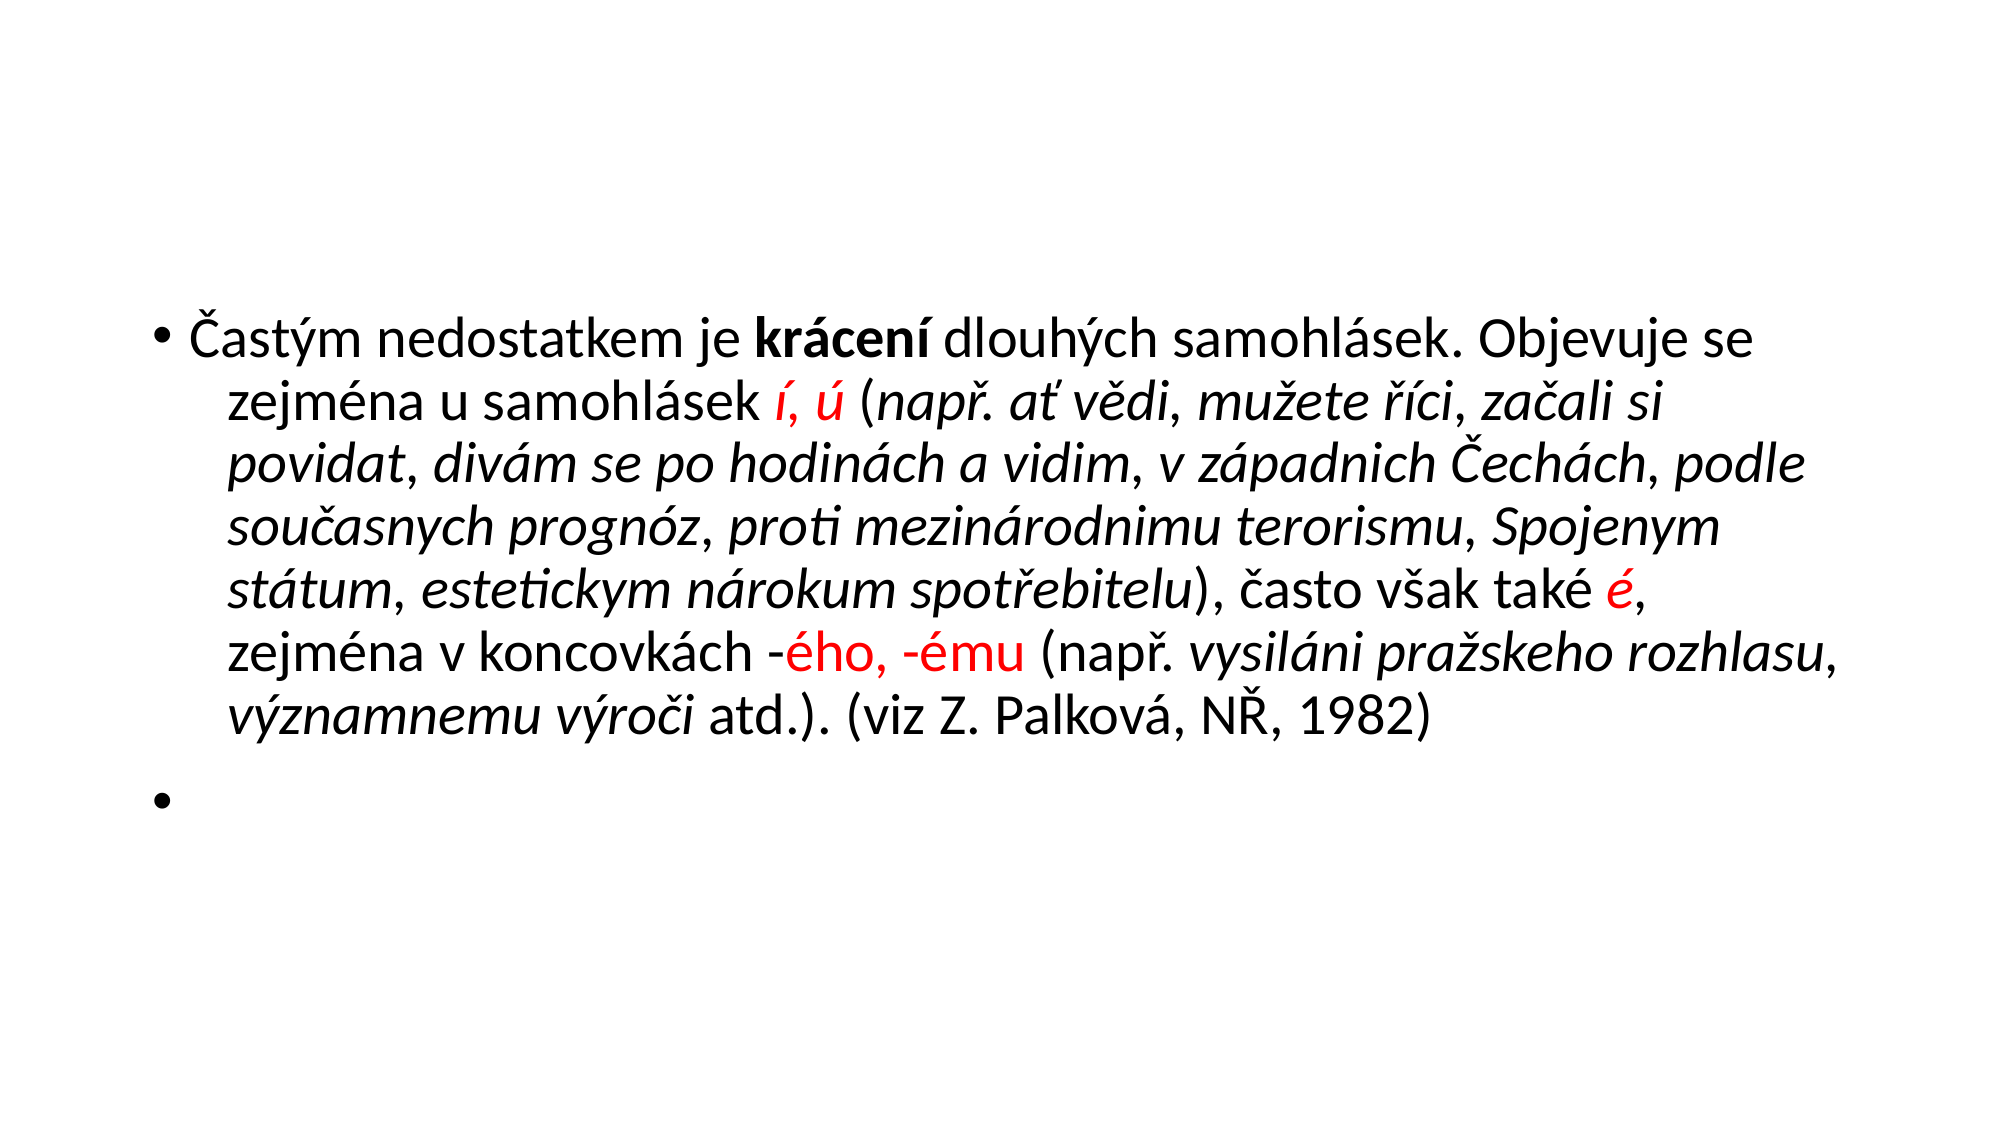

#
Častým nedostatkem je krácení dlouhých samohlásek. Objevuje se zejména u samohlásek í, ú (např. ať vědi, mužete říci, začali si povidat, divám se po hodinách a vidim, v západnich Čechách, podle současnych prognóz, proti mezinárodnimu terorismu, Spojenym státum, estetickym nárokum spotřebitelu), často však také é, zejména v koncovkách -ého, -ému (např. vysiláni pražskeho rozhlasu, významnemu výroči atd.). (viz Z. Palková, NŘ, 1982)